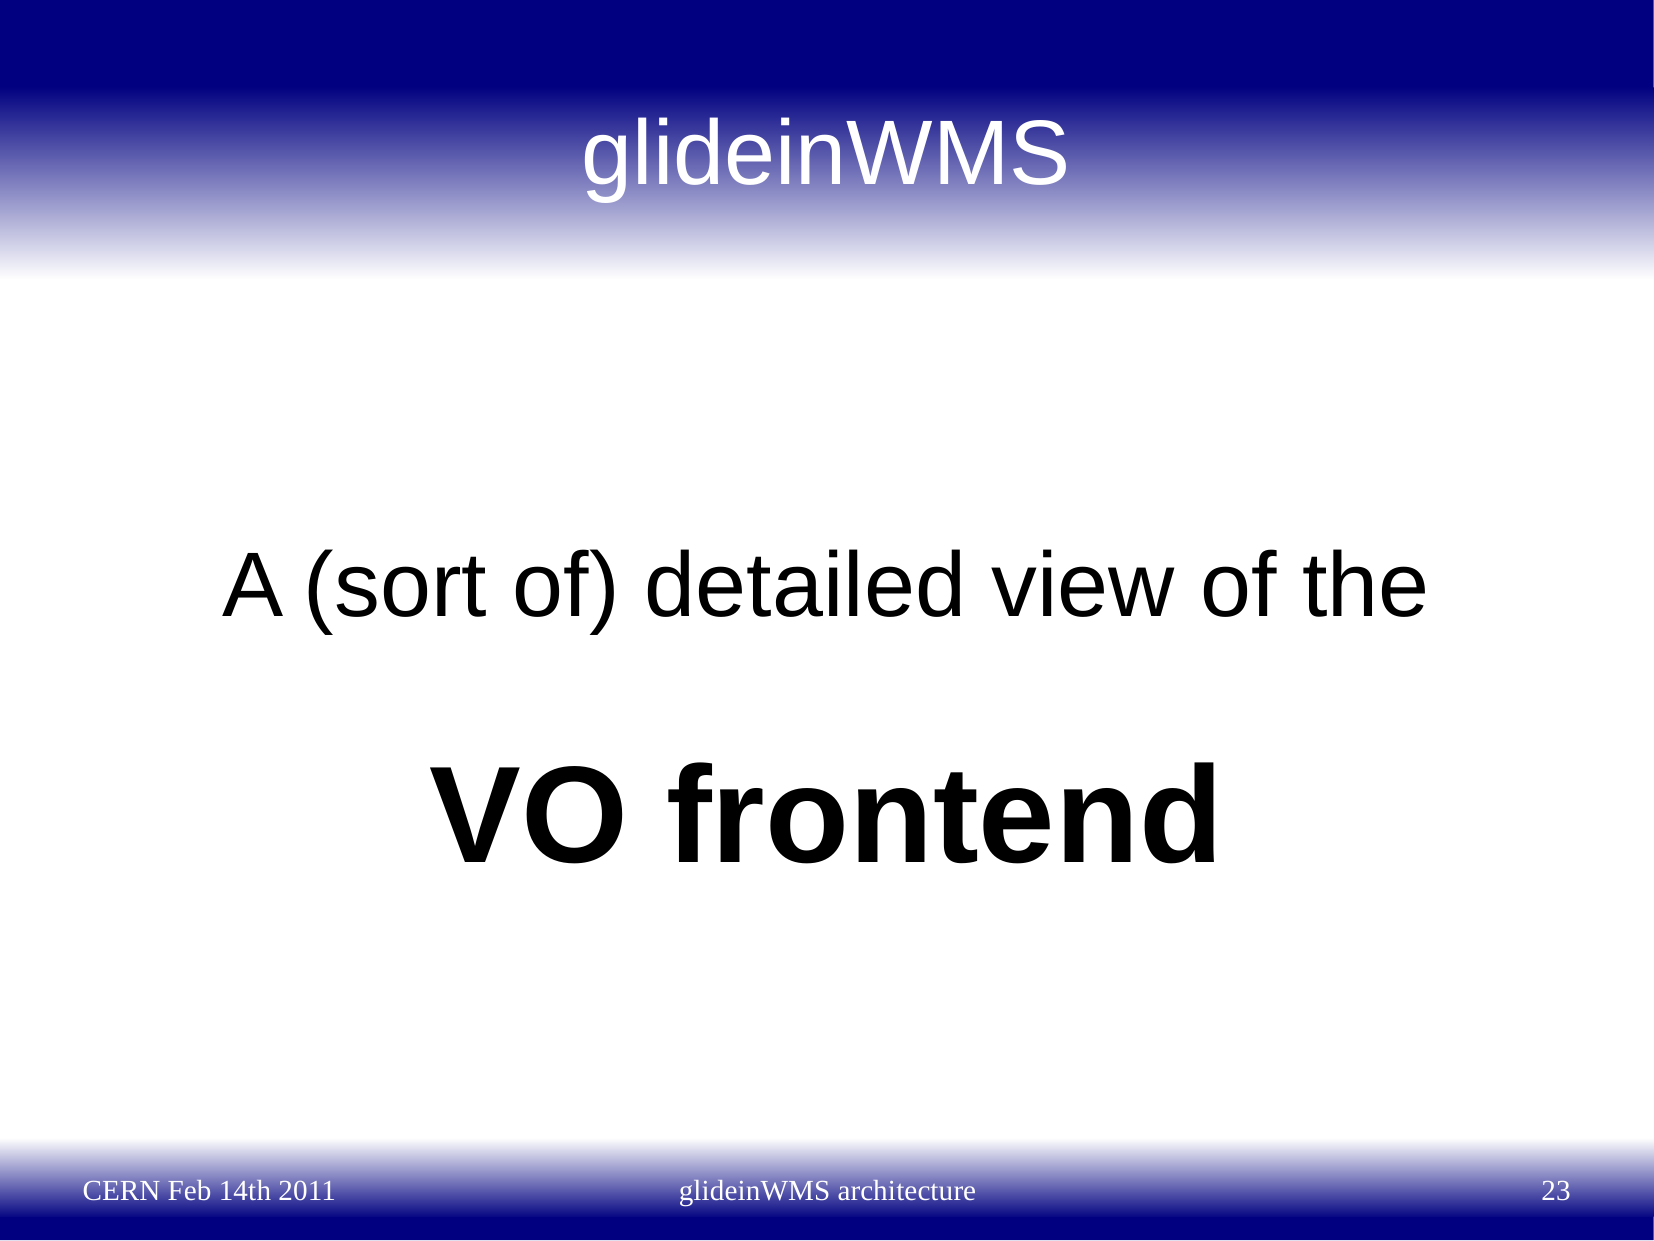

# glideinWMS
A (sort of) detailed view of the
VO frontend
CERN Feb 14th 2011
glideinWMS architecture
23